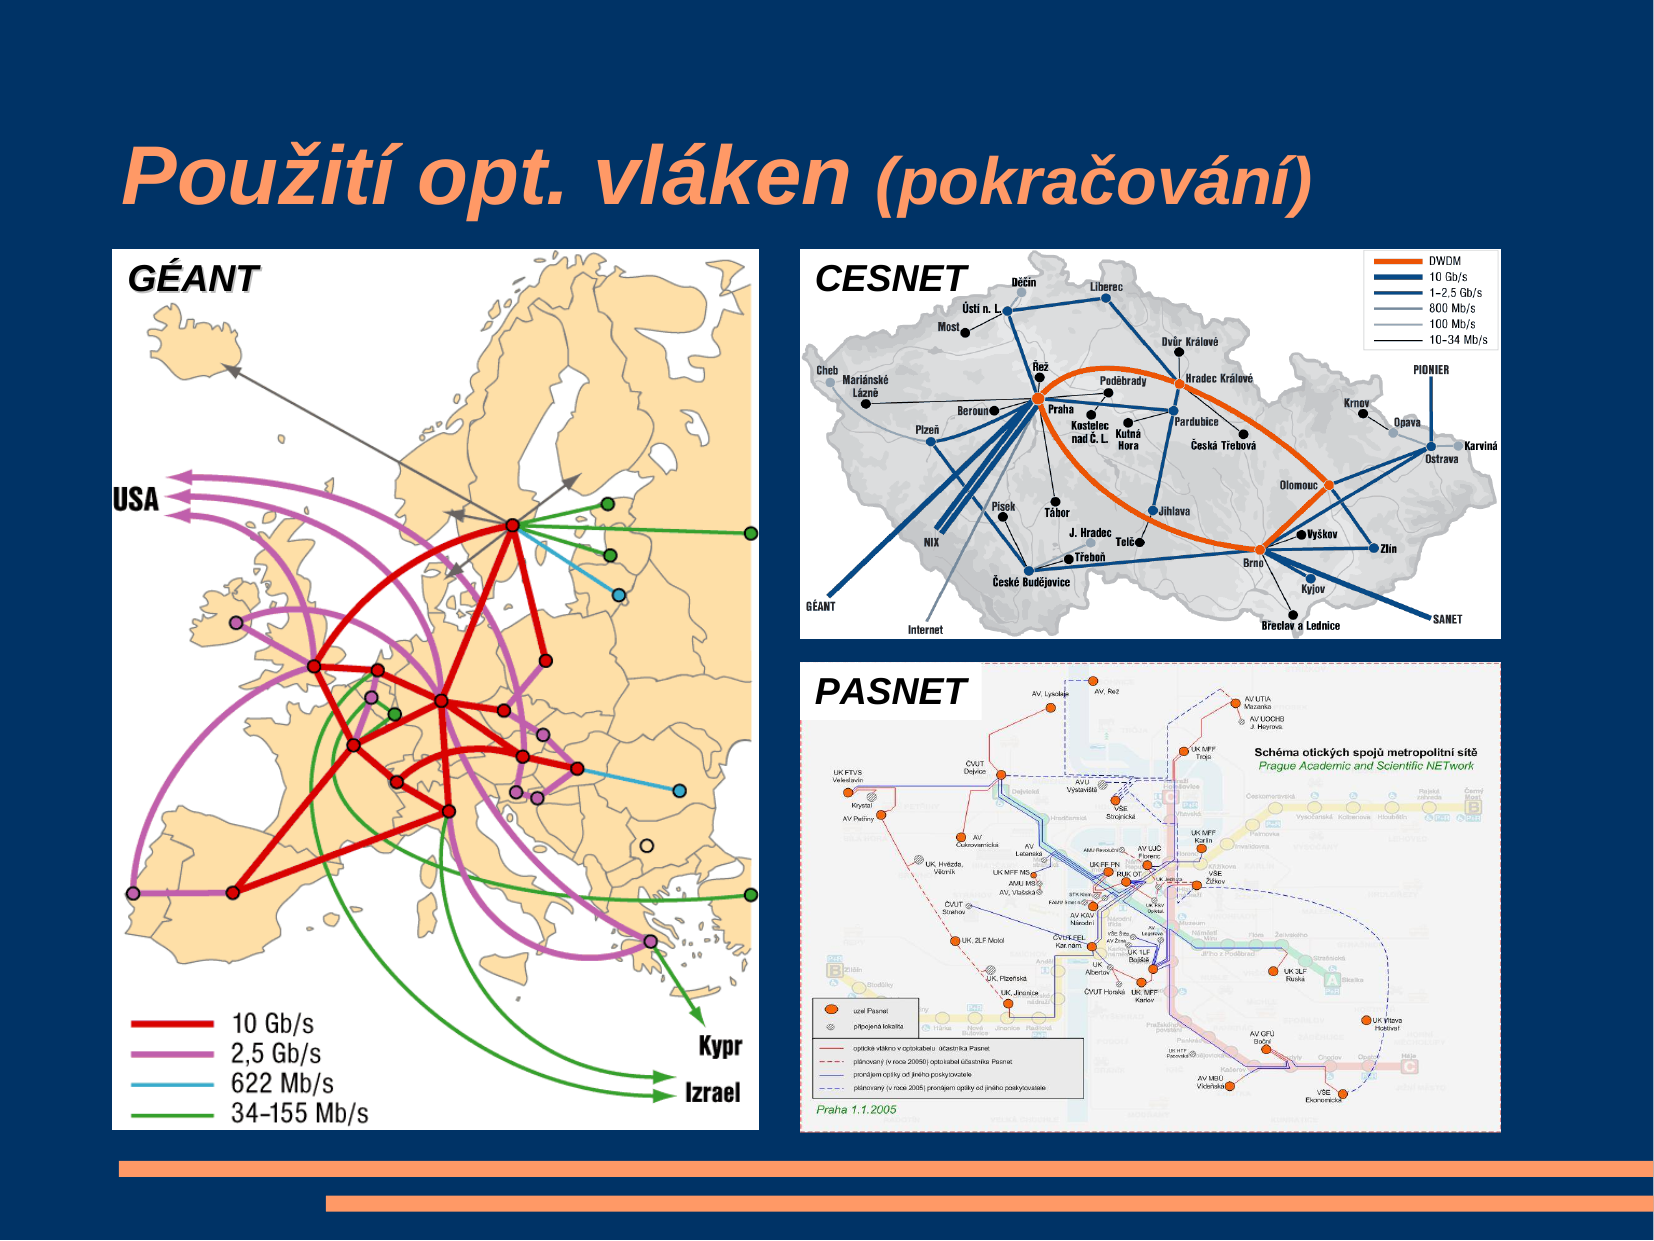

# Použití opt. vláken (pokračování)
GÉANT
CESNET
PASNET